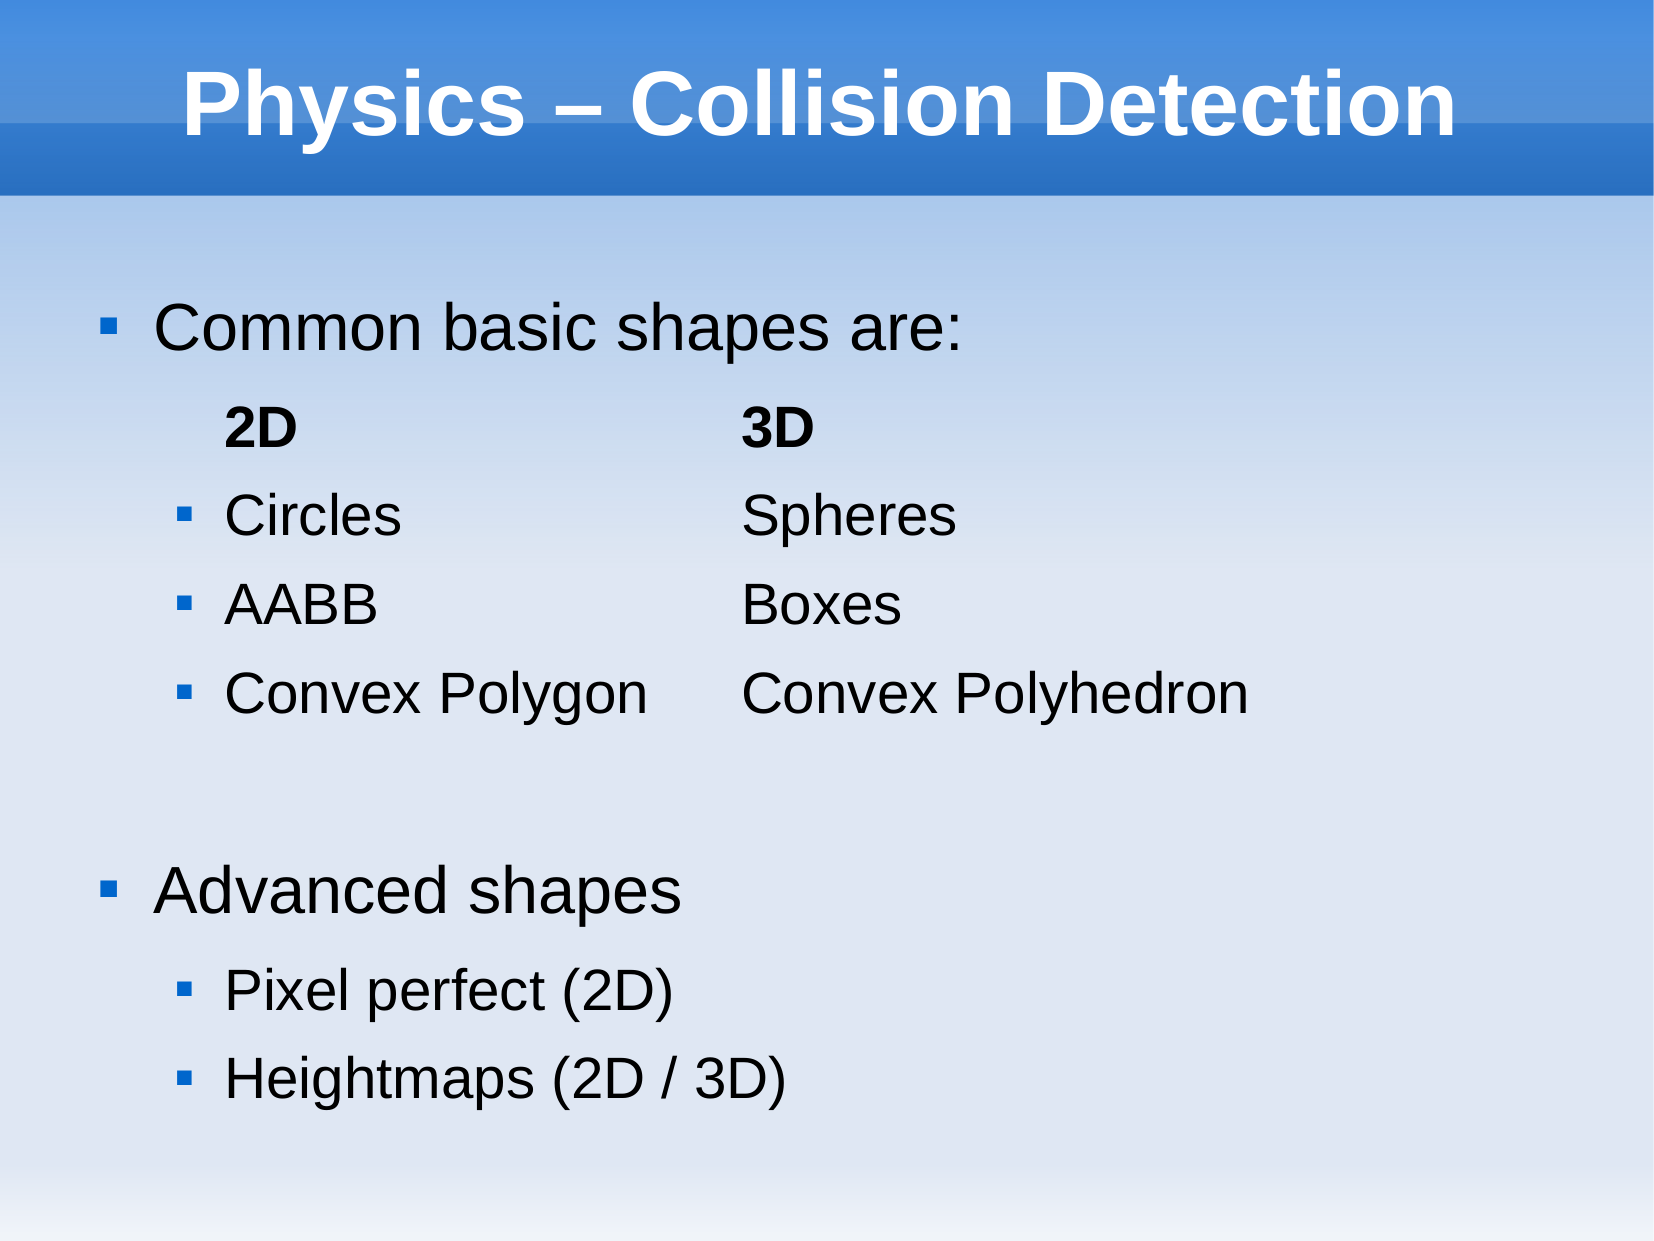

# Physics – Collision Detection
Common basic shapes are:
2D						3D
Circles 					Spheres
AABB 					Boxes
Convex Polygon		Convex Polyhedron
Advanced shapes
Pixel perfect (2D)
Heightmaps (2D / 3D)